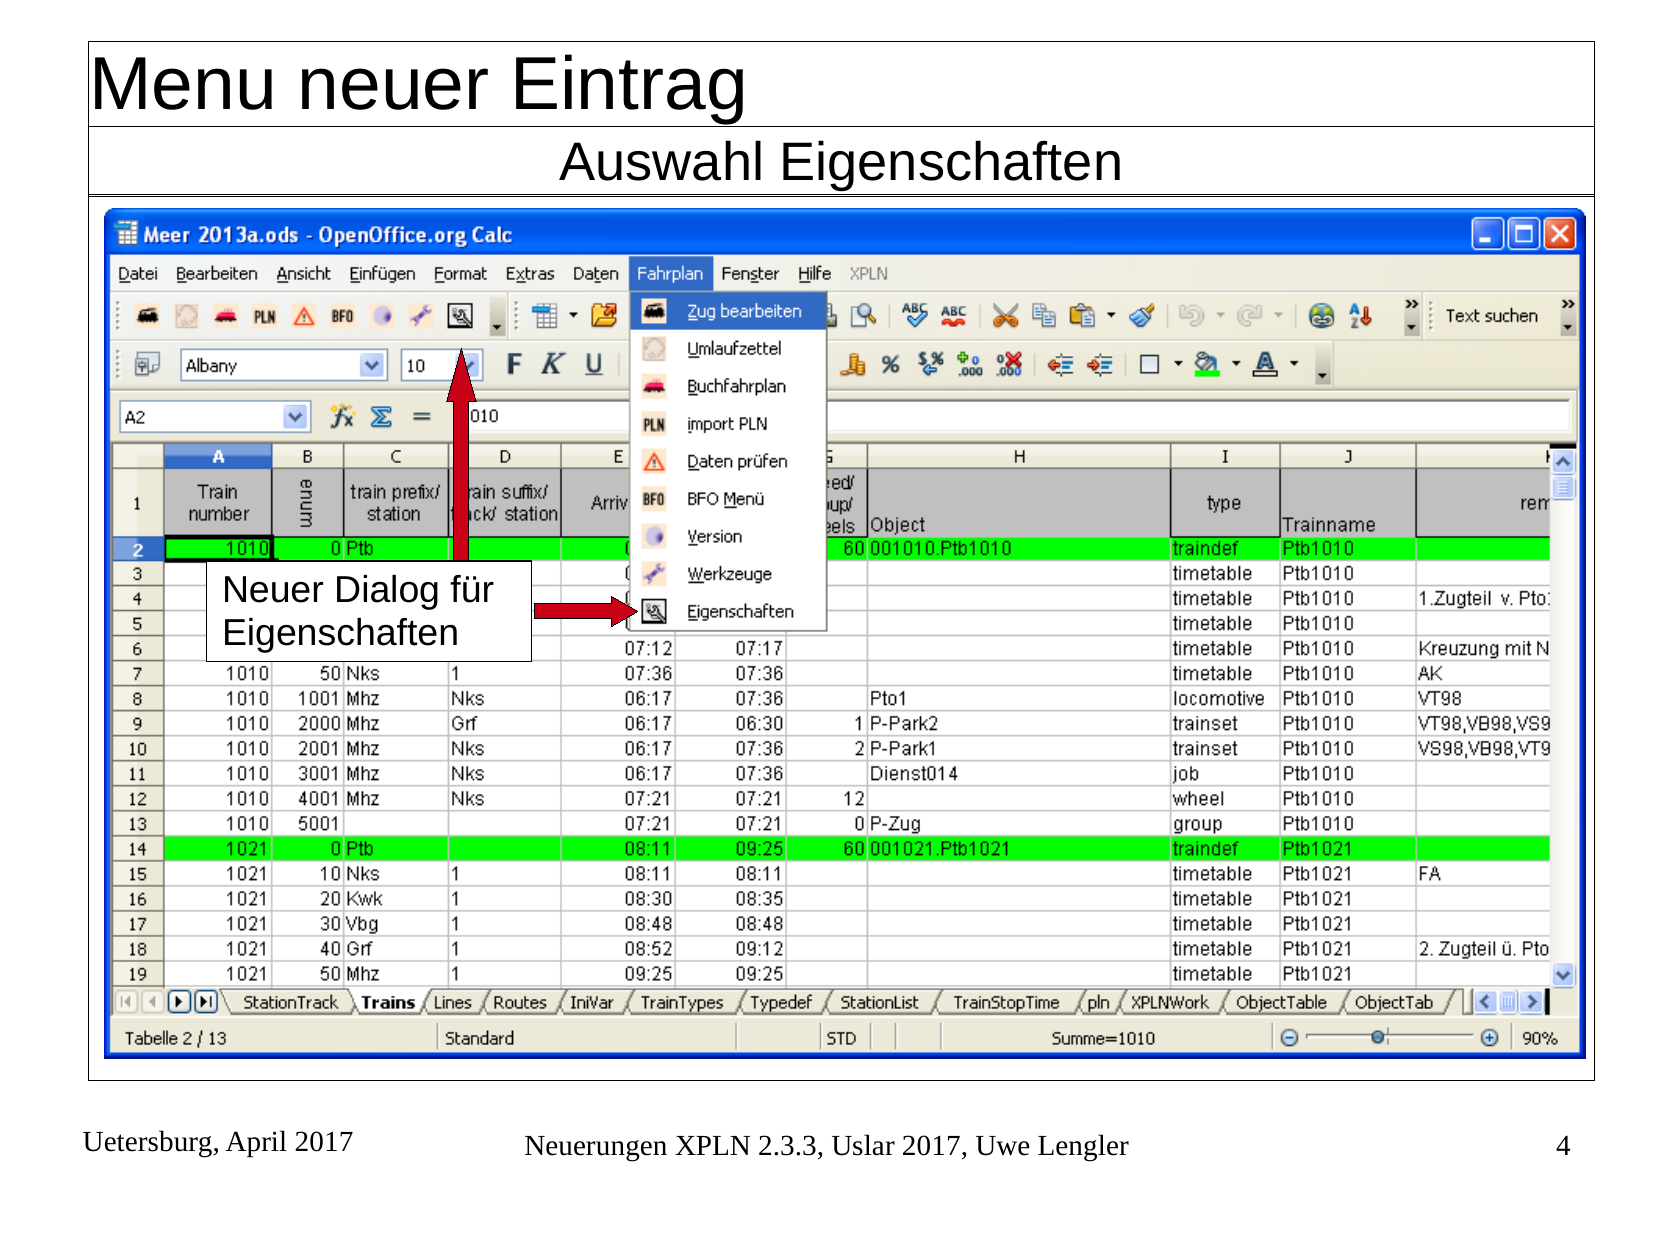

# Menu neuer Eintrag
Auswahl Eigenschaften
Neuer Dialog für Eigenschaften
Uetersburg, April 2017
Neuerungen XPLN 2.3.3, Uslar 2017, Uwe Lengler
4